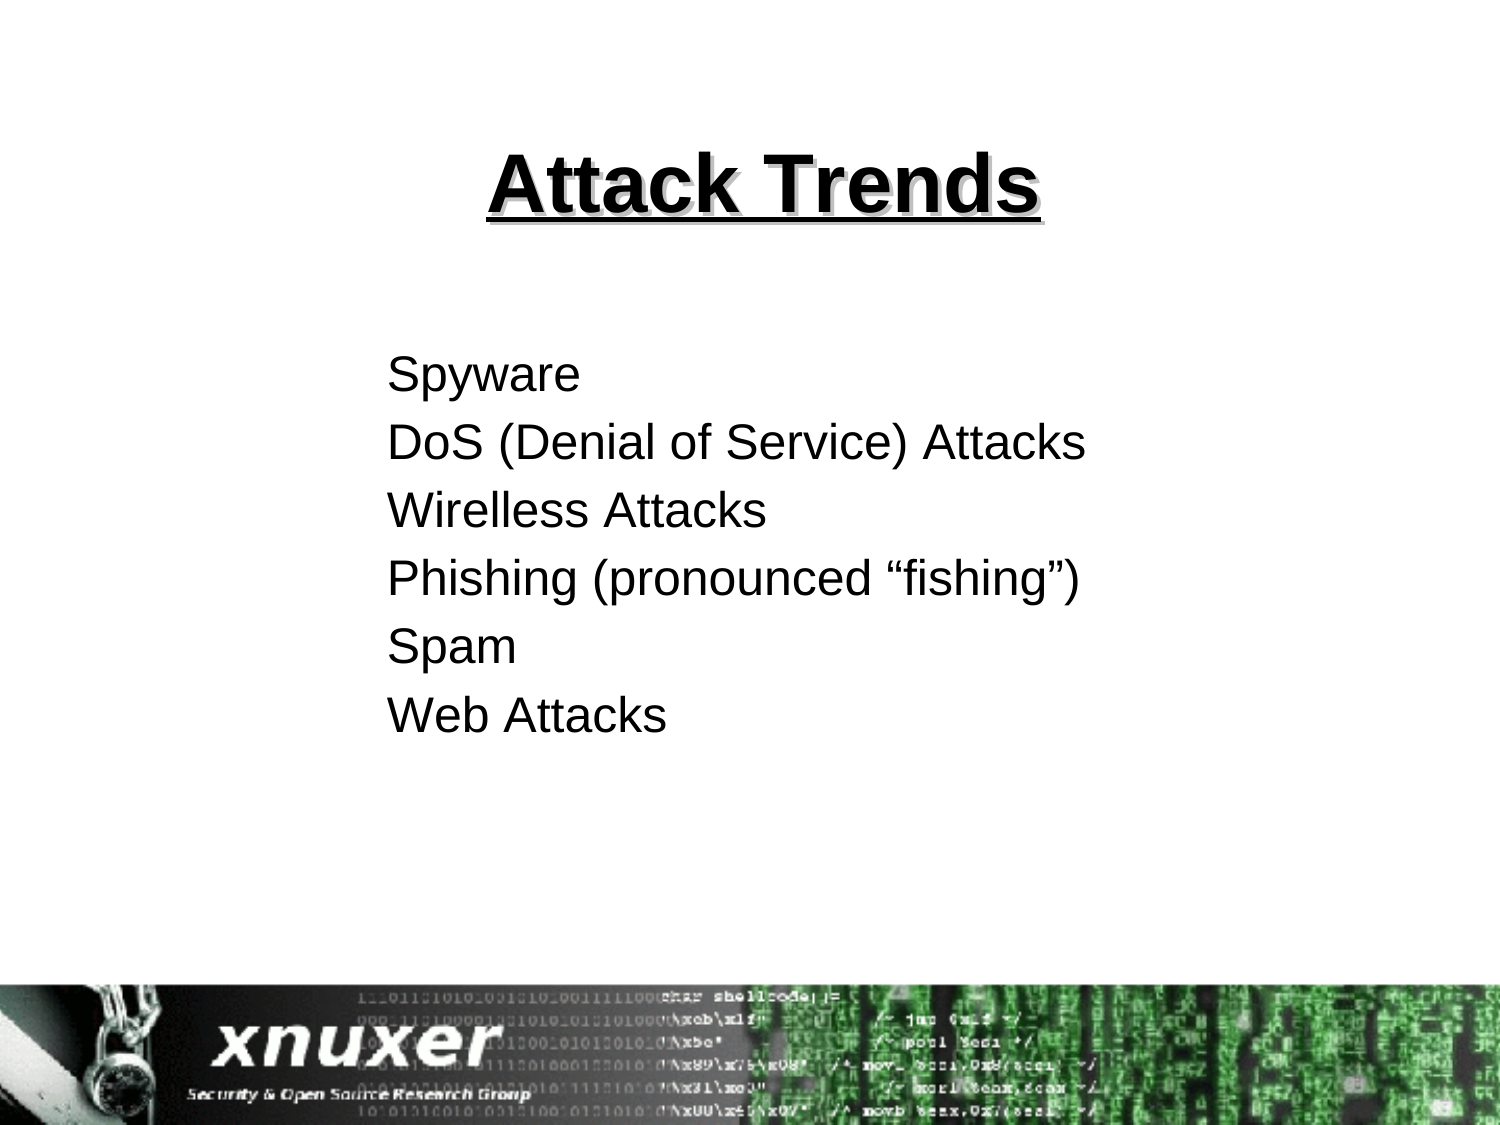

# Attack Trends
Spyware
DoS (Denial of Service) Attacks
Wirelless Attacks
Phishing (pronounced “fishing”)
Spam
Web Attacks